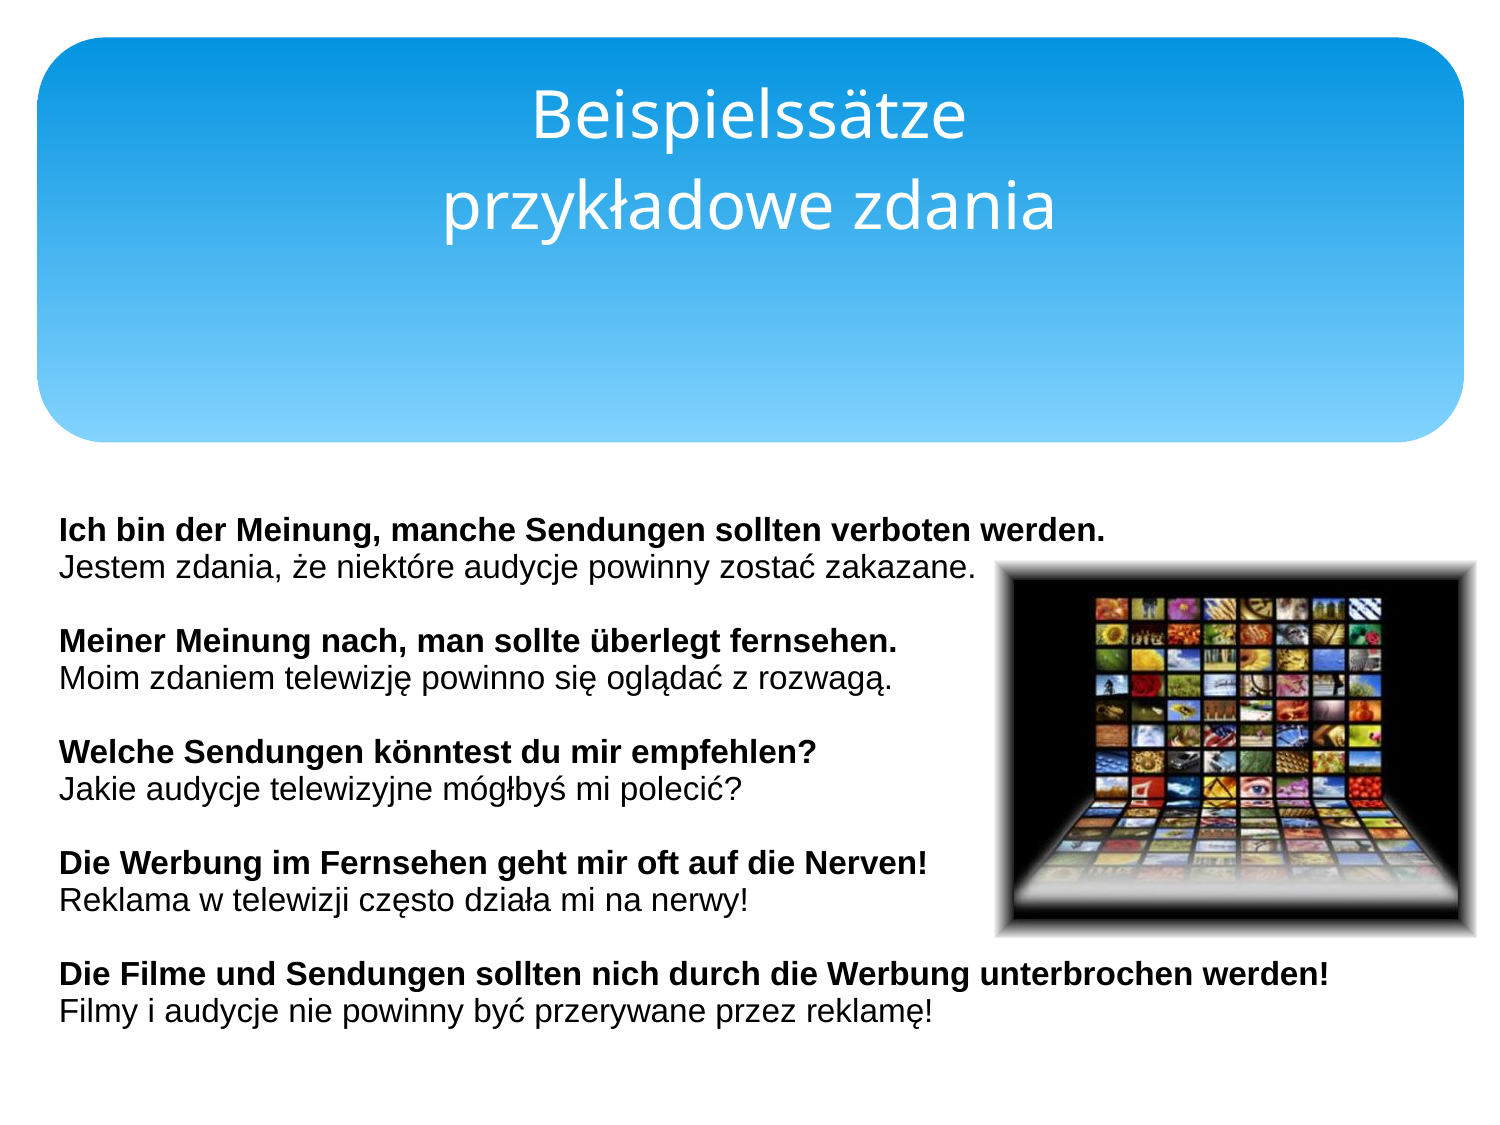

# Beispielssätze przykładowe zdania
Ich bin der Meinung, manche Sendungen sollten verboten werden.
Jestem zdania, że niektóre audycje powinny zostać zakazane.
Meiner Meinung nach, man sollte überlegt fernsehen.
Moim zdaniem telewizję powinno się oglądać z rozwagą.
Welche Sendungen könntest du mir empfehlen?
Jakie audycje telewizyjne mógłbyś mi polecić?
Die Werbung im Fernsehen geht mir oft auf die Nerven!
Reklama w telewizji często działa mi na nerwy!
Die Filme und Sendungen sollten nich durch die Werbung unterbrochen werden!
Filmy i audycje nie powinny być przerywane przez reklamę!